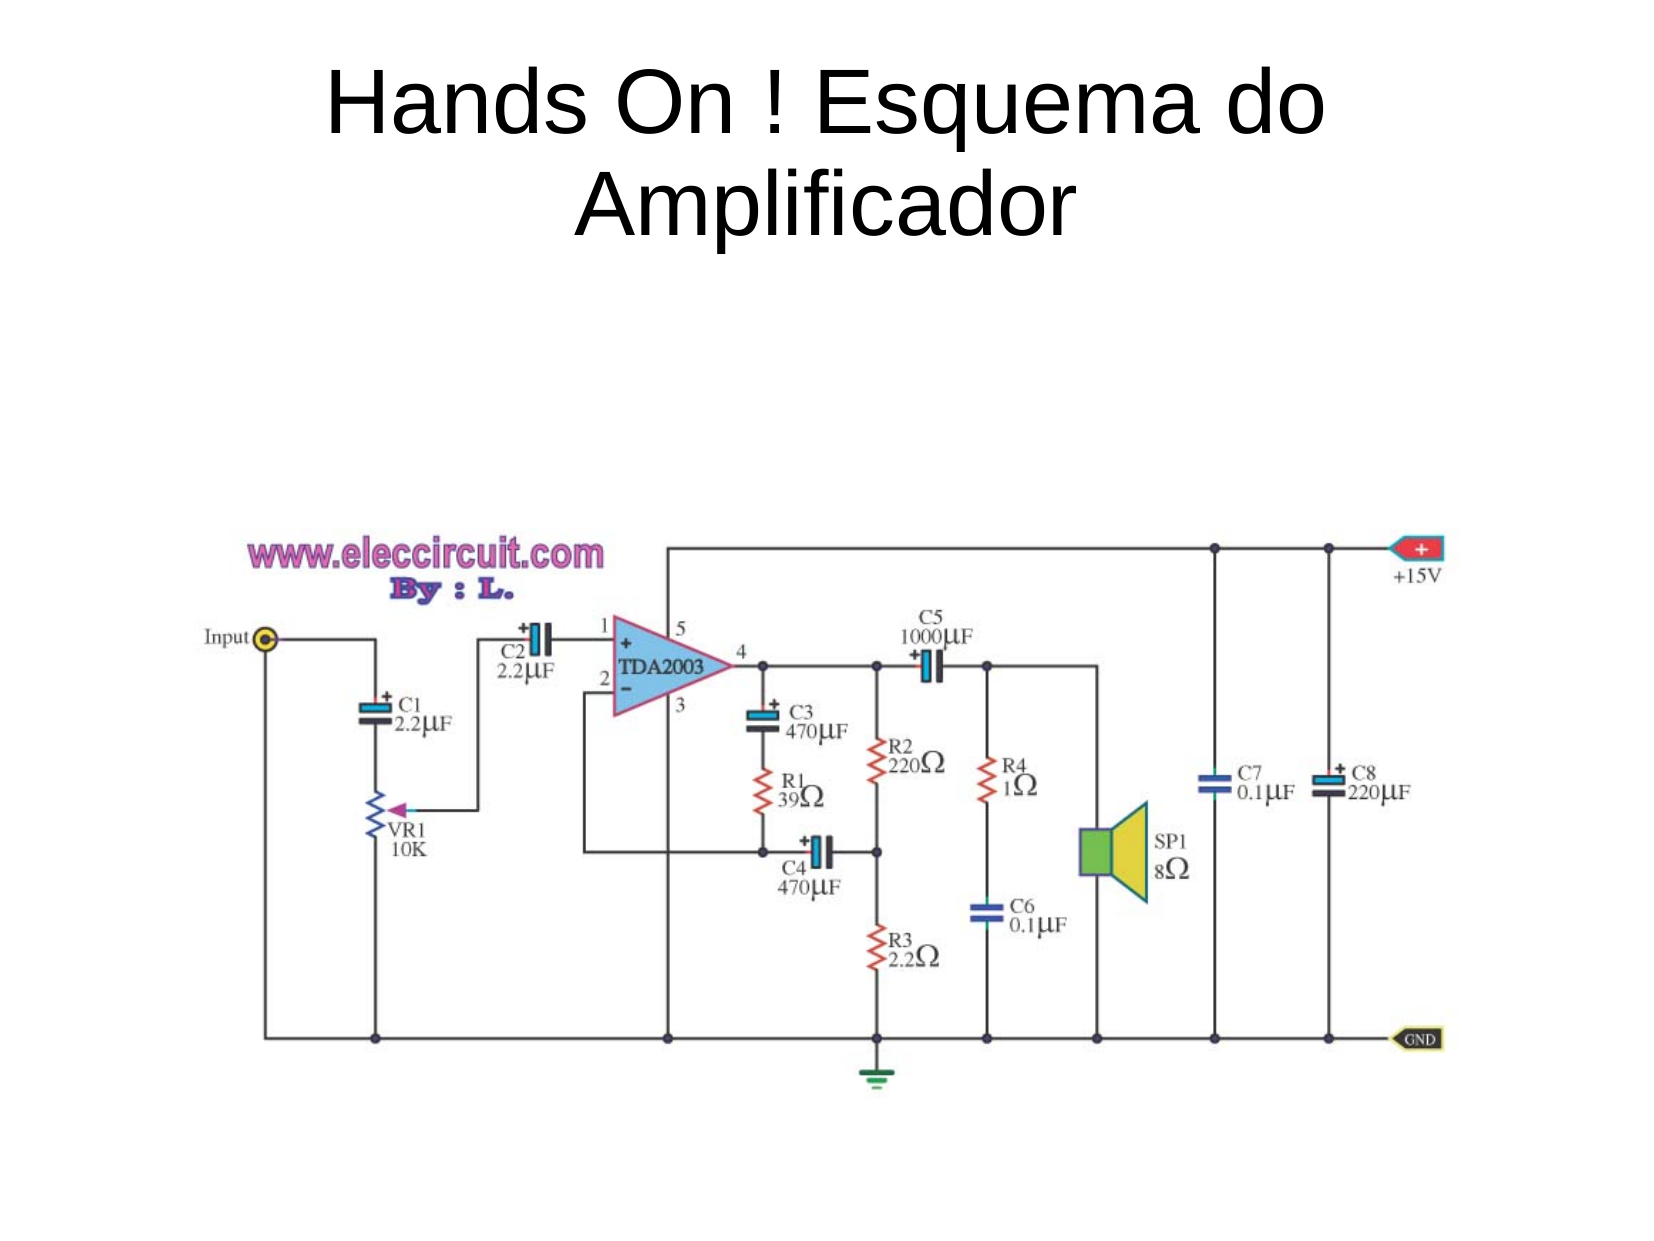

# Hands On ! Esquema do Amplificador